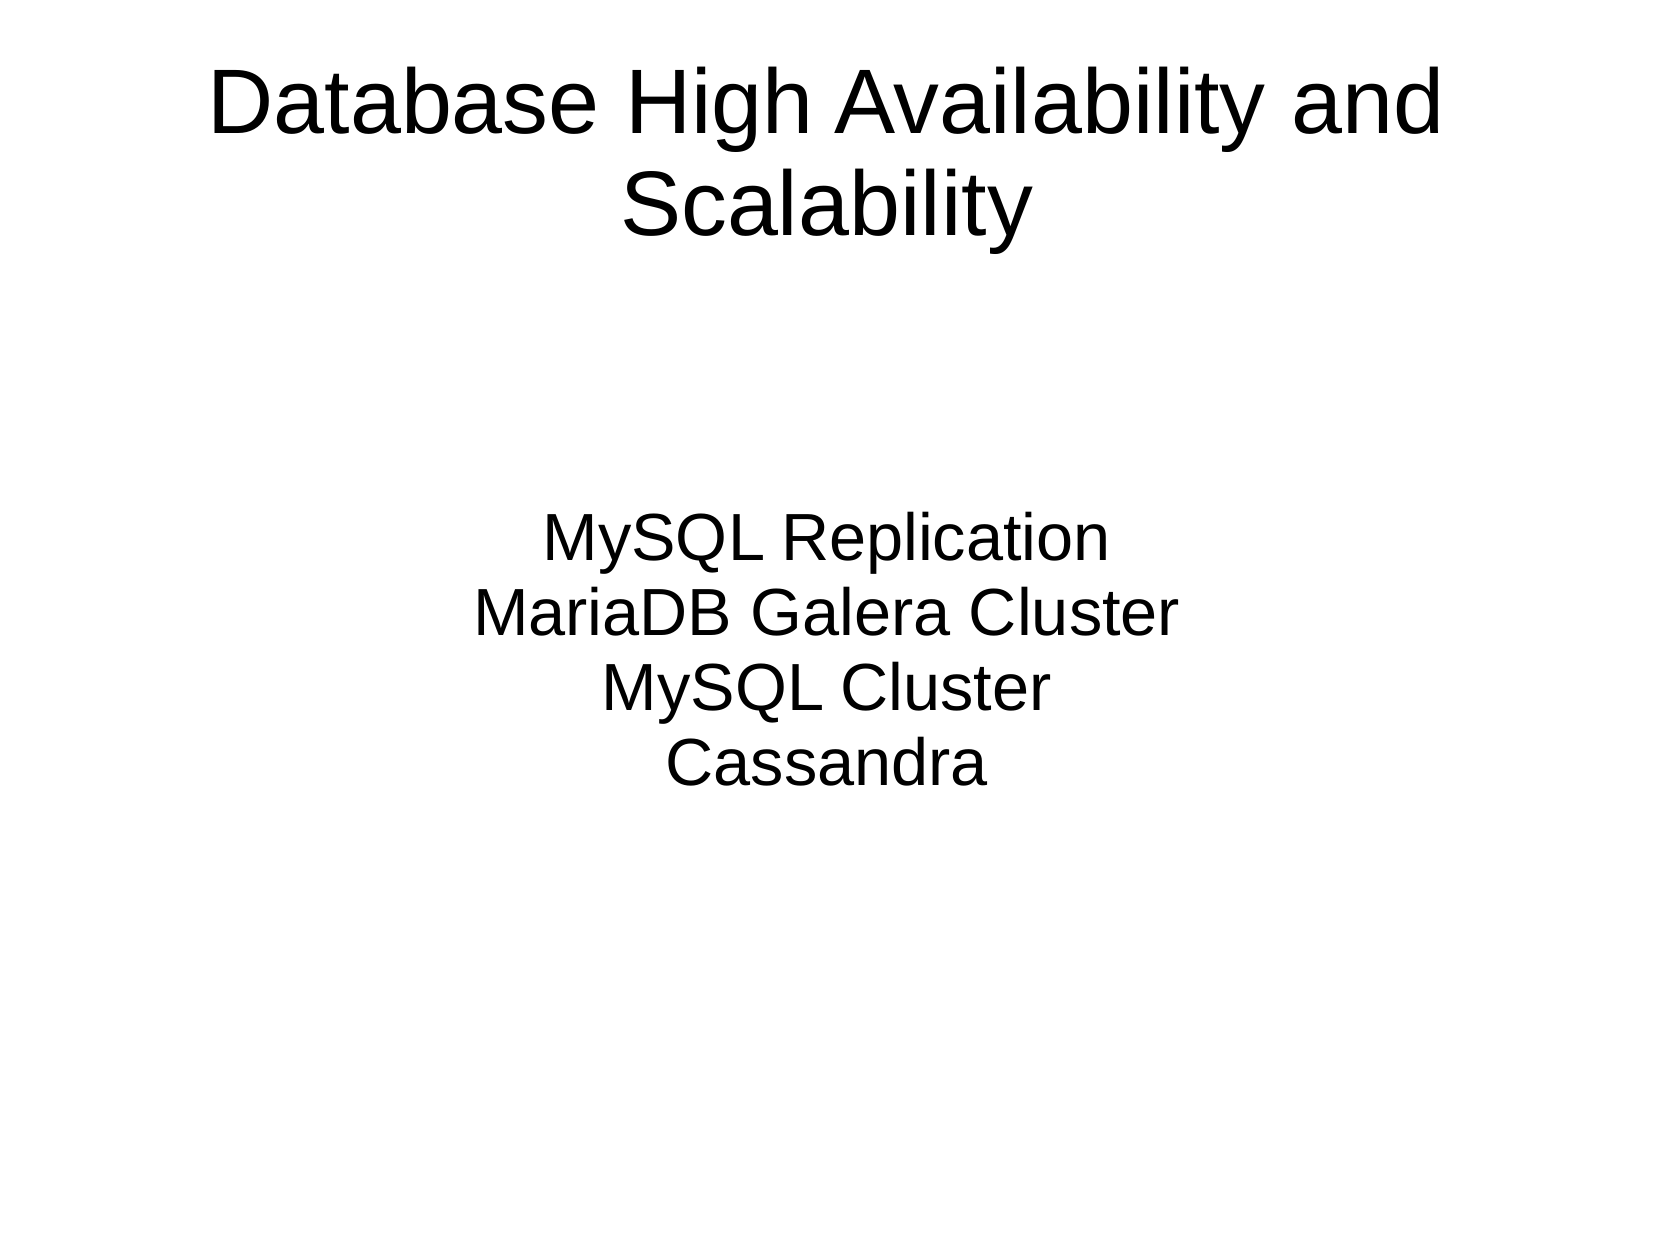

# Database High Availability and Scalability
MySQL Replication
MariaDB Galera Cluster
MySQL Cluster
Cassandra